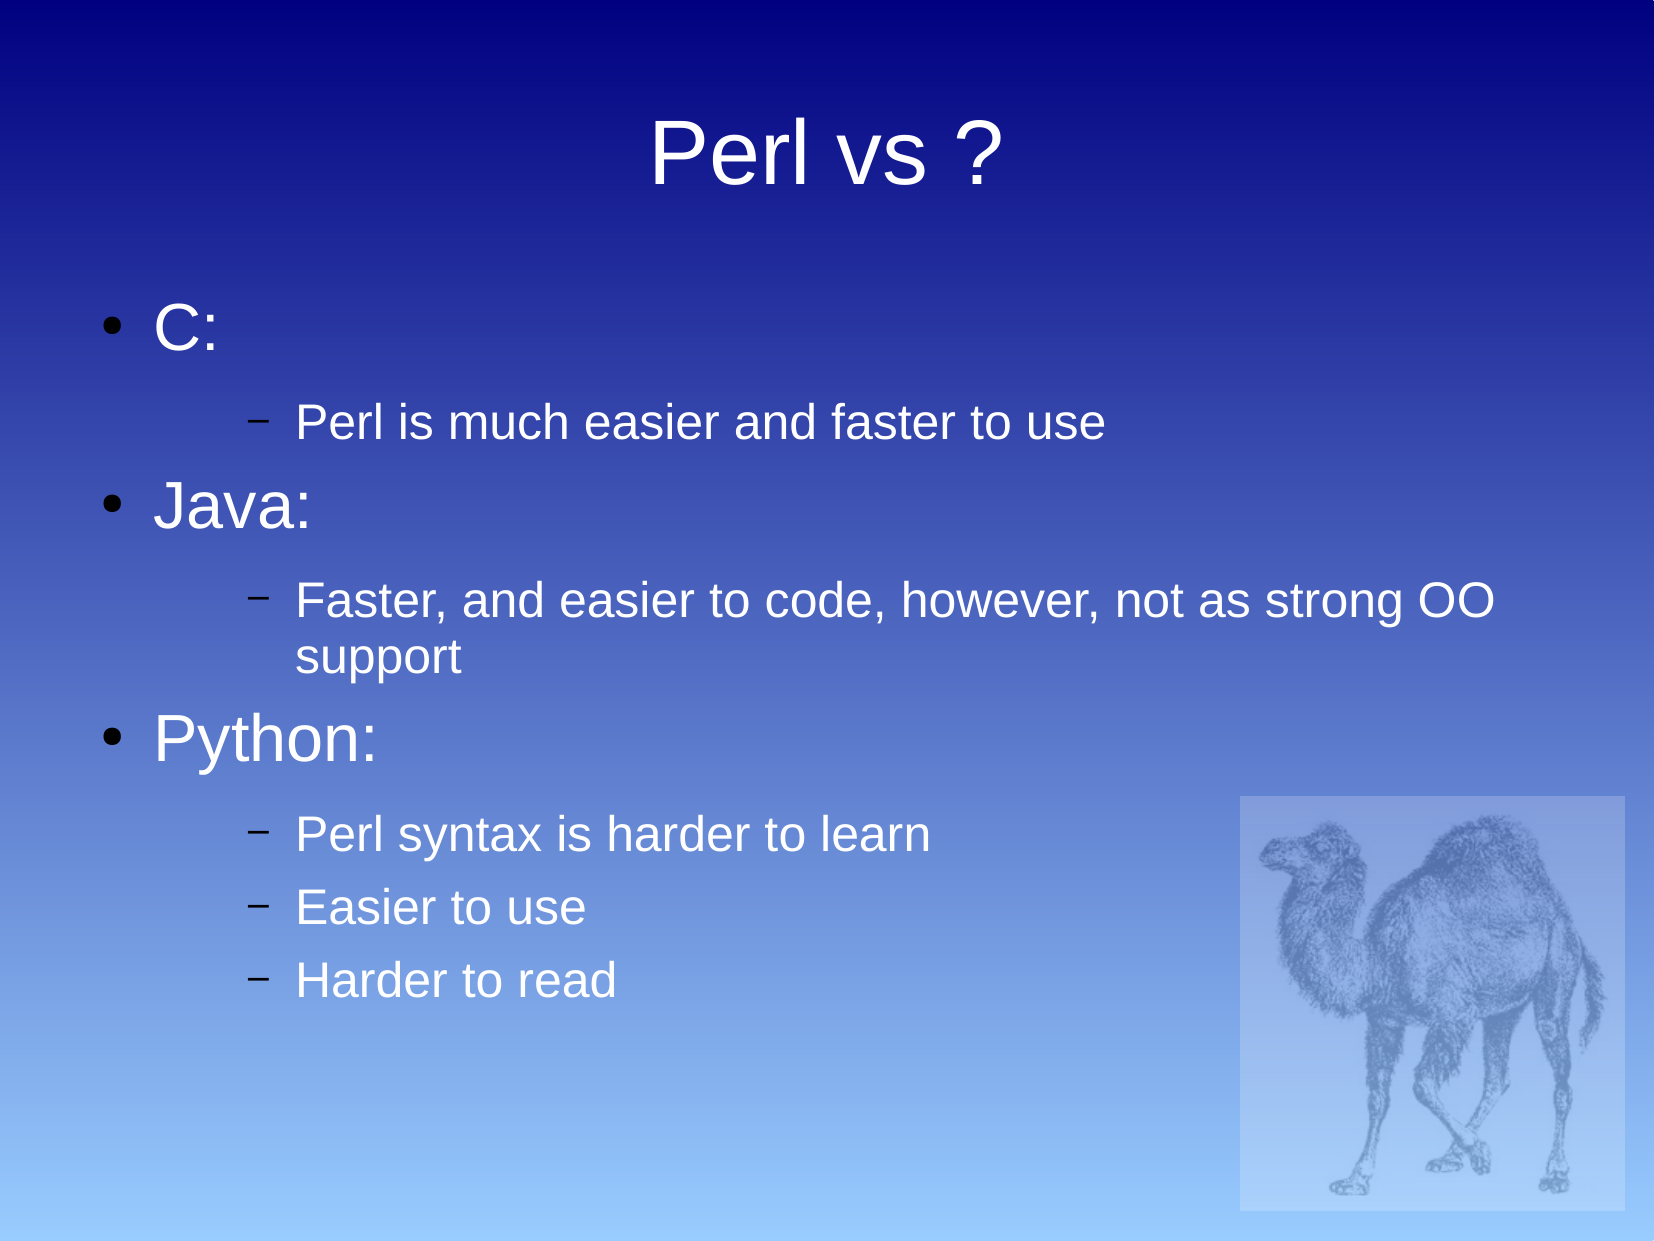

# Perl vs ?
C:
Perl is much easier and faster to use
Java:
Faster, and easier to code, however, not as strong OO support
Python:
Perl syntax is harder to learn
Easier to use
Harder to read